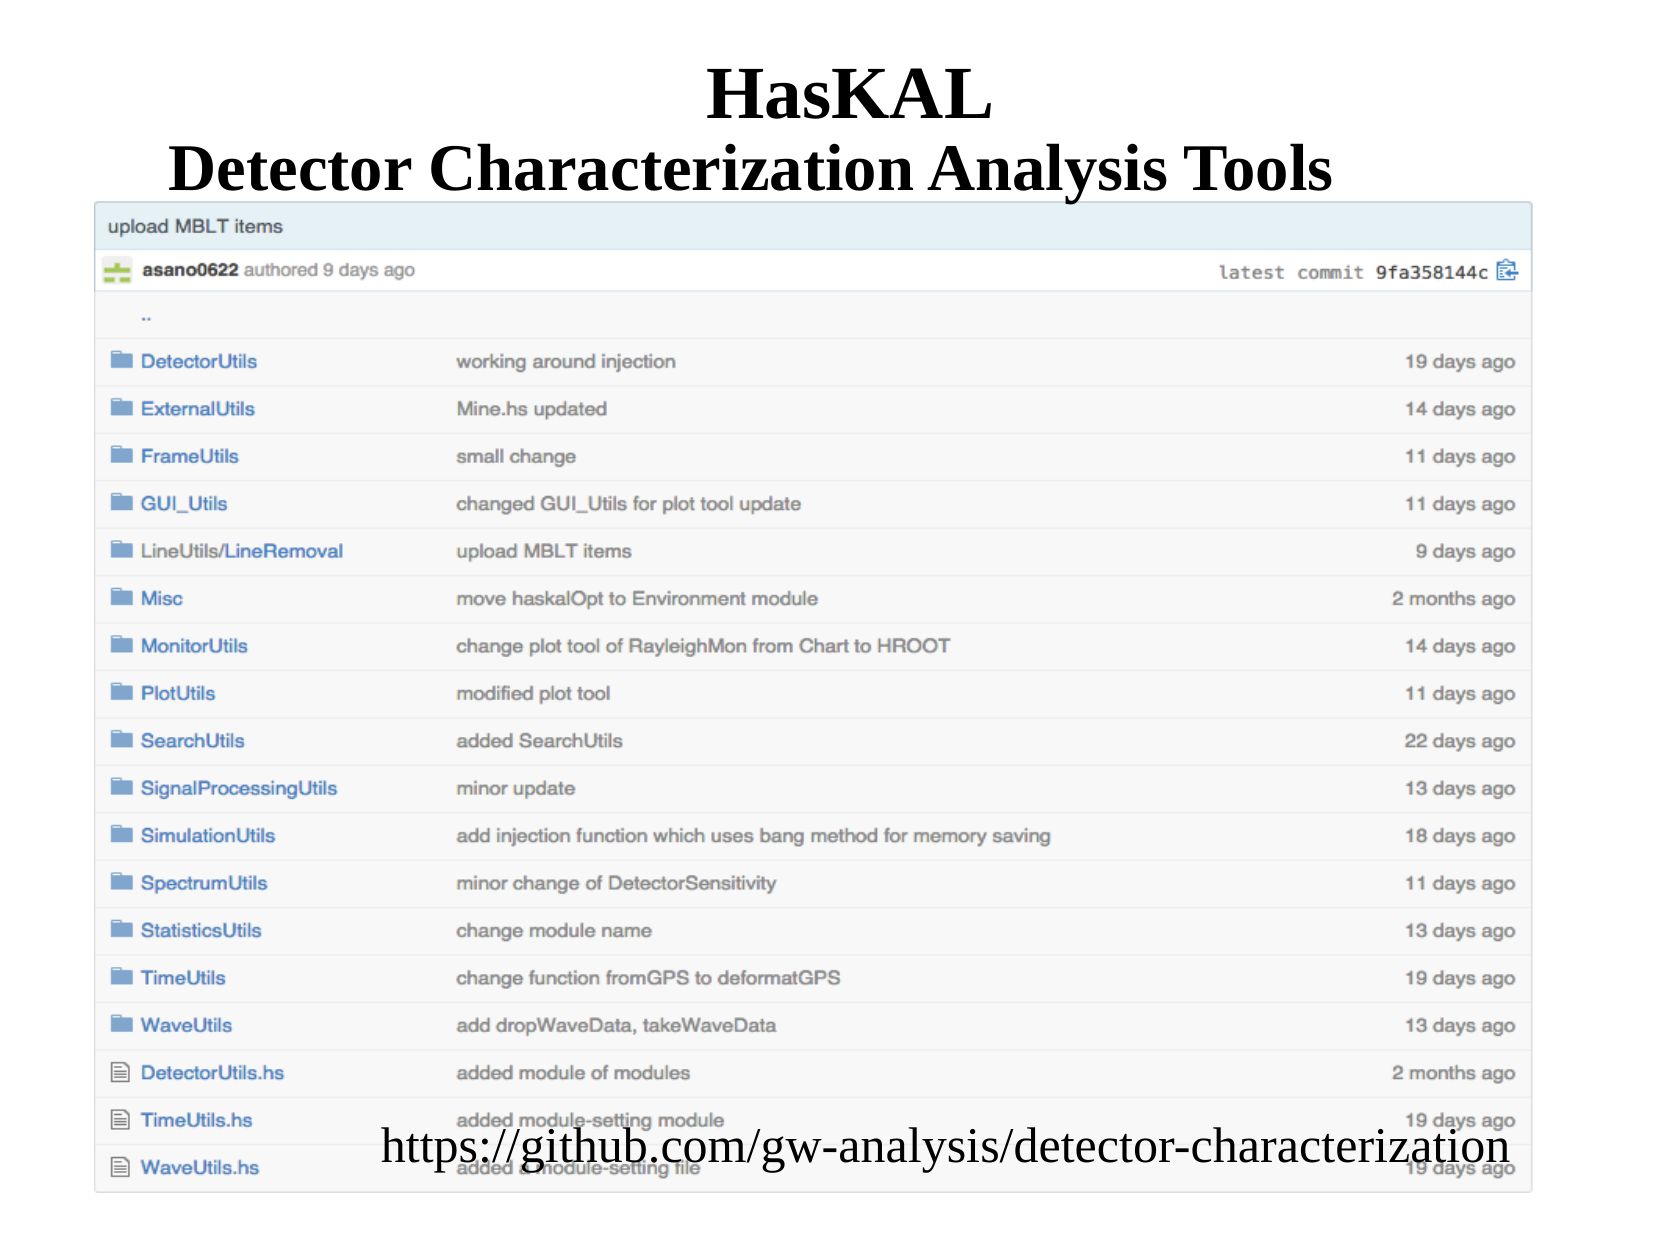

# HasKAL
Detector Characterization Analysis Tools
https://github.com/gw-analysis/detector-characterization